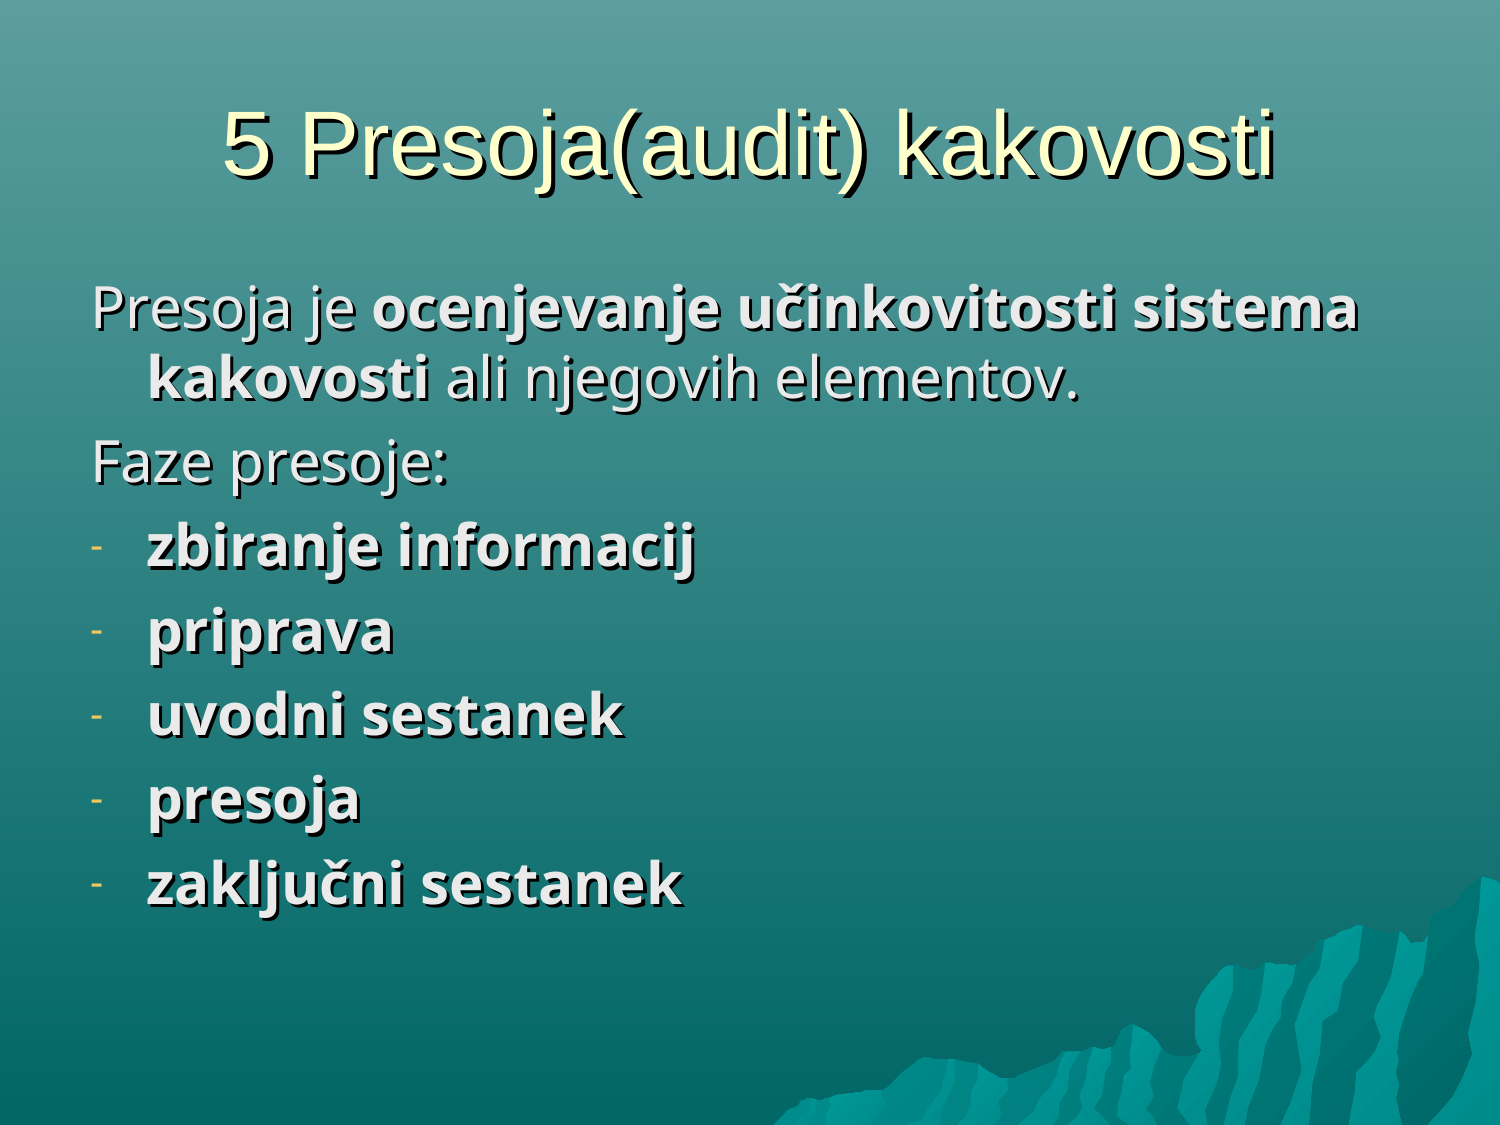

# 5 Presoja(audit) kakovosti
Presoja je ocenjevanje učinkovitosti sistema kakovosti ali njegovih elementov.
Faze presoje:
zbiranje informacij
priprava
uvodni sestanek
presoja
zaključni sestanek